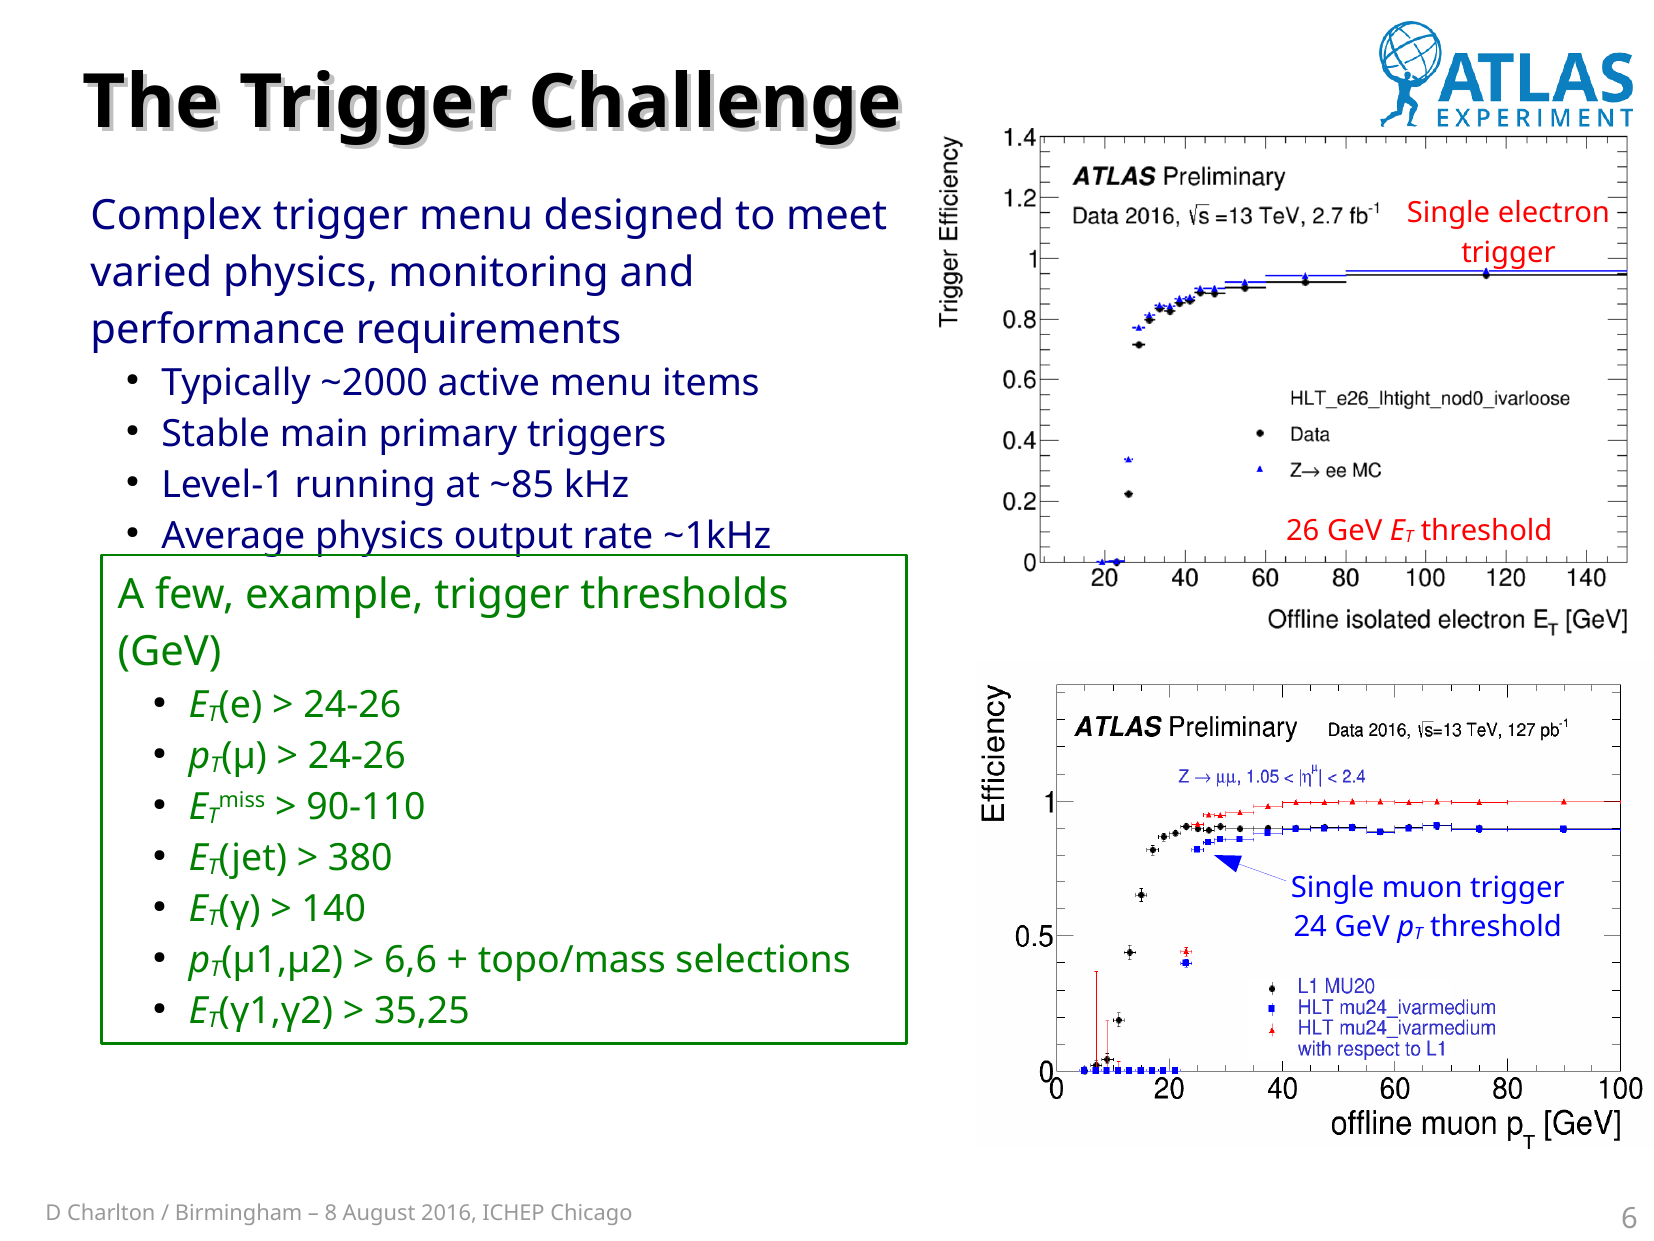

# The Trigger Challenge
Complex trigger menu designed to meet varied physics, monitoring and performance requirements
Typically ~2000 active menu items
Stable main primary triggers
Level-1 running at ~85 kHz
Average physics output rate ~1kHz
Single electron trigger
26 GeV ET threshold
A few, example, trigger thresholds (GeV)
ET(e) > 24-26
pT(µ) > 24-26
ETmiss > 90-110
ET(jet) > 380
ET(γ) > 140
pT(µ1,µ2) > 6,6 + topo/mass selections
ET(γ1,γ2) > 35,25
Single muon trigger
24 GeV pT threshold